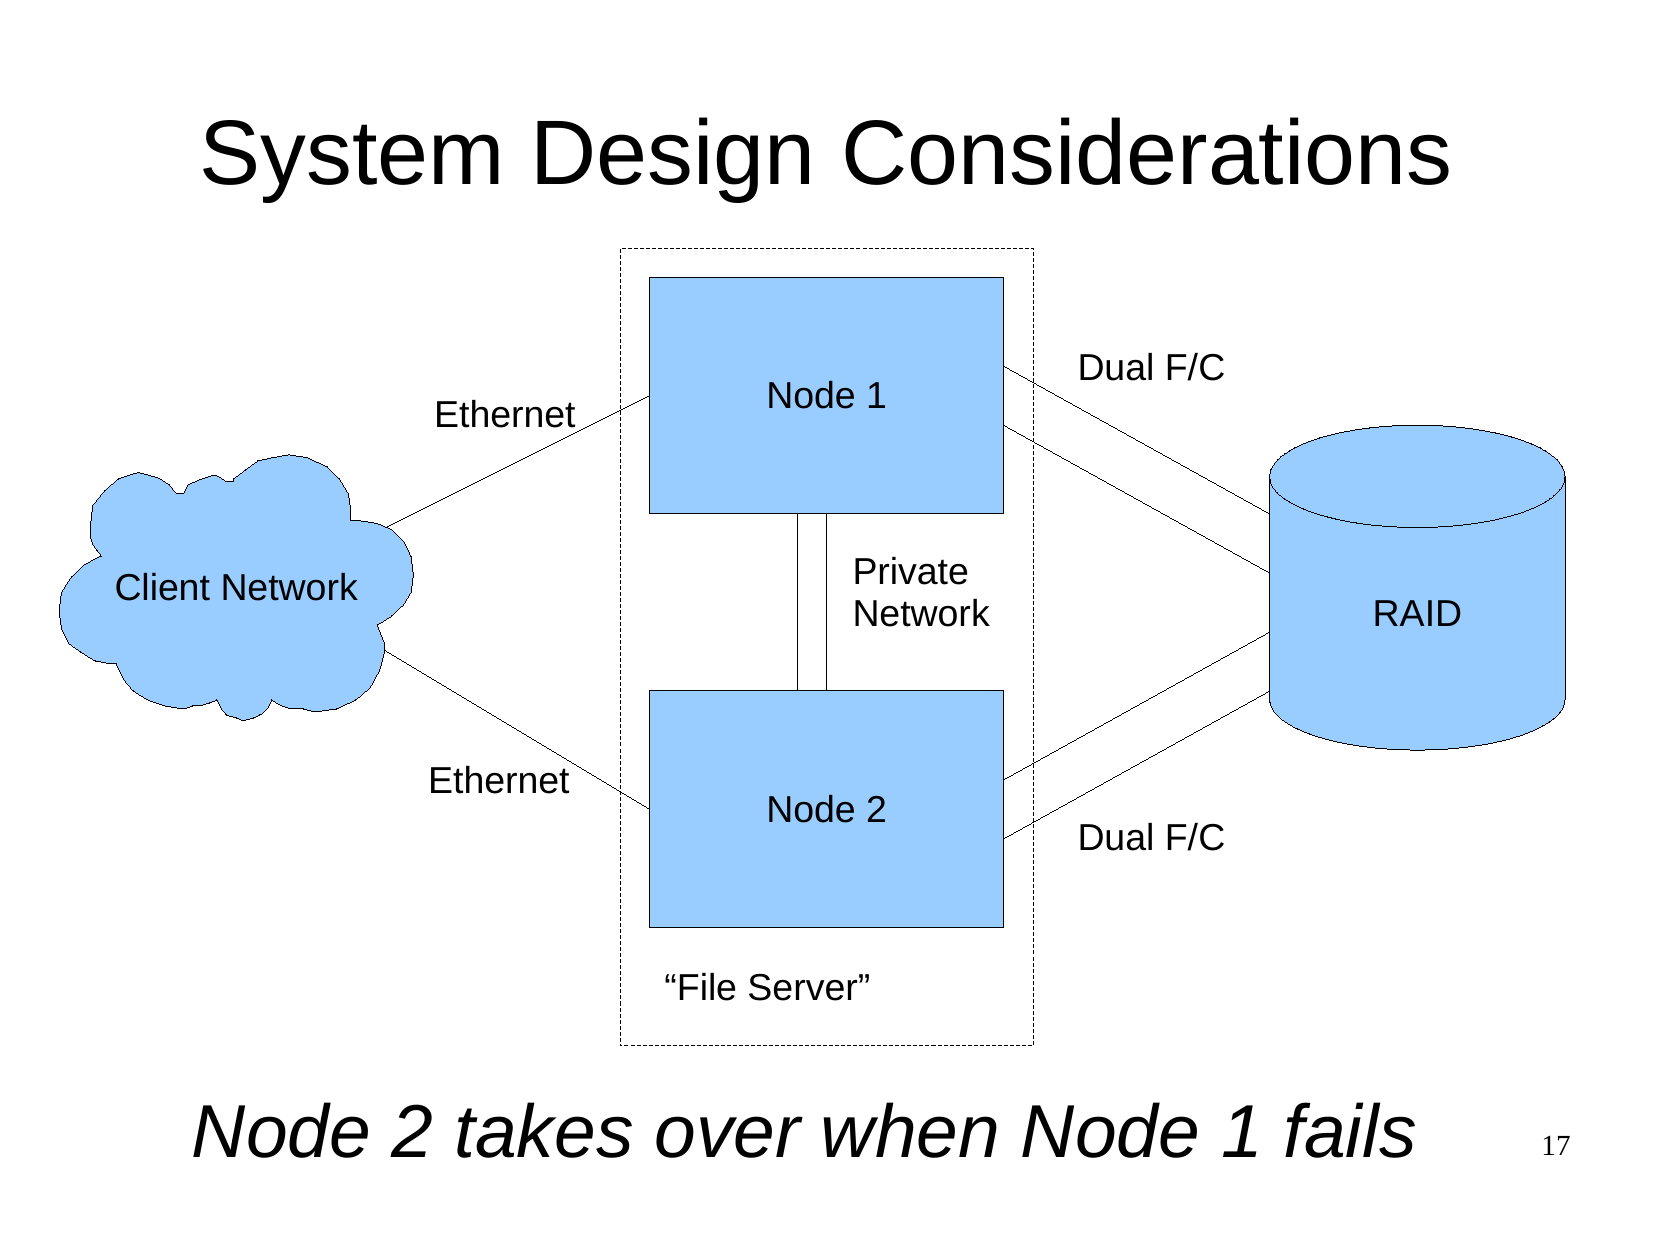

# System Design Considerations
Node 1
Dual F/C
Ethernet
RAID
Client Network
Private
Network
Node 2
Ethernet
Dual F/C
“File Server”
Node 2 takes over when Node 1 fails
17